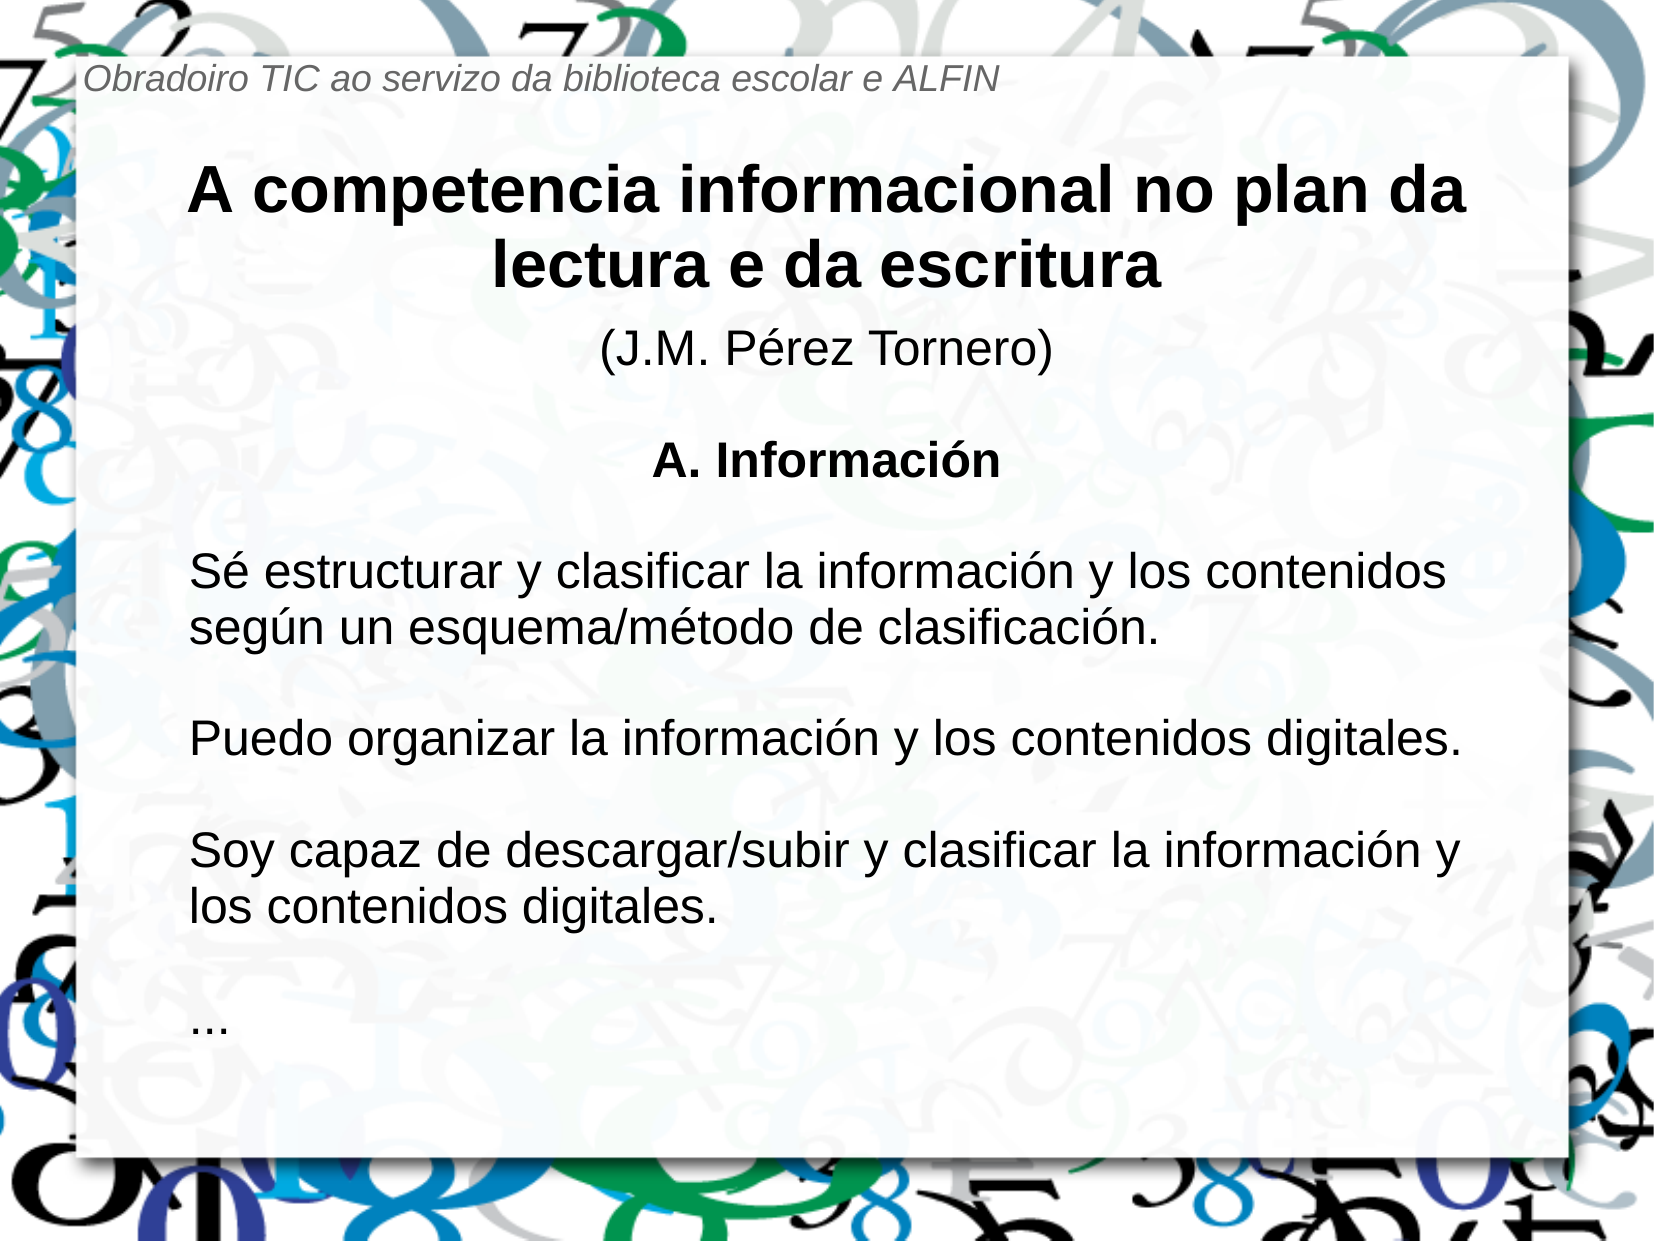

Obradoiro TIC ao servizo da biblioteca escolar e ALFIN
A competencia informacional no plan da lectura e da escritura
(J.M. Pérez Tornero)
A. Información
Sé estructurar y clasificar la información y los contenidos según un esquema/método de clasificación.
Puedo organizar la información y los contenidos digitales.
Soy capaz de descargar/subir y clasificar la información y los contenidos digitales.
...